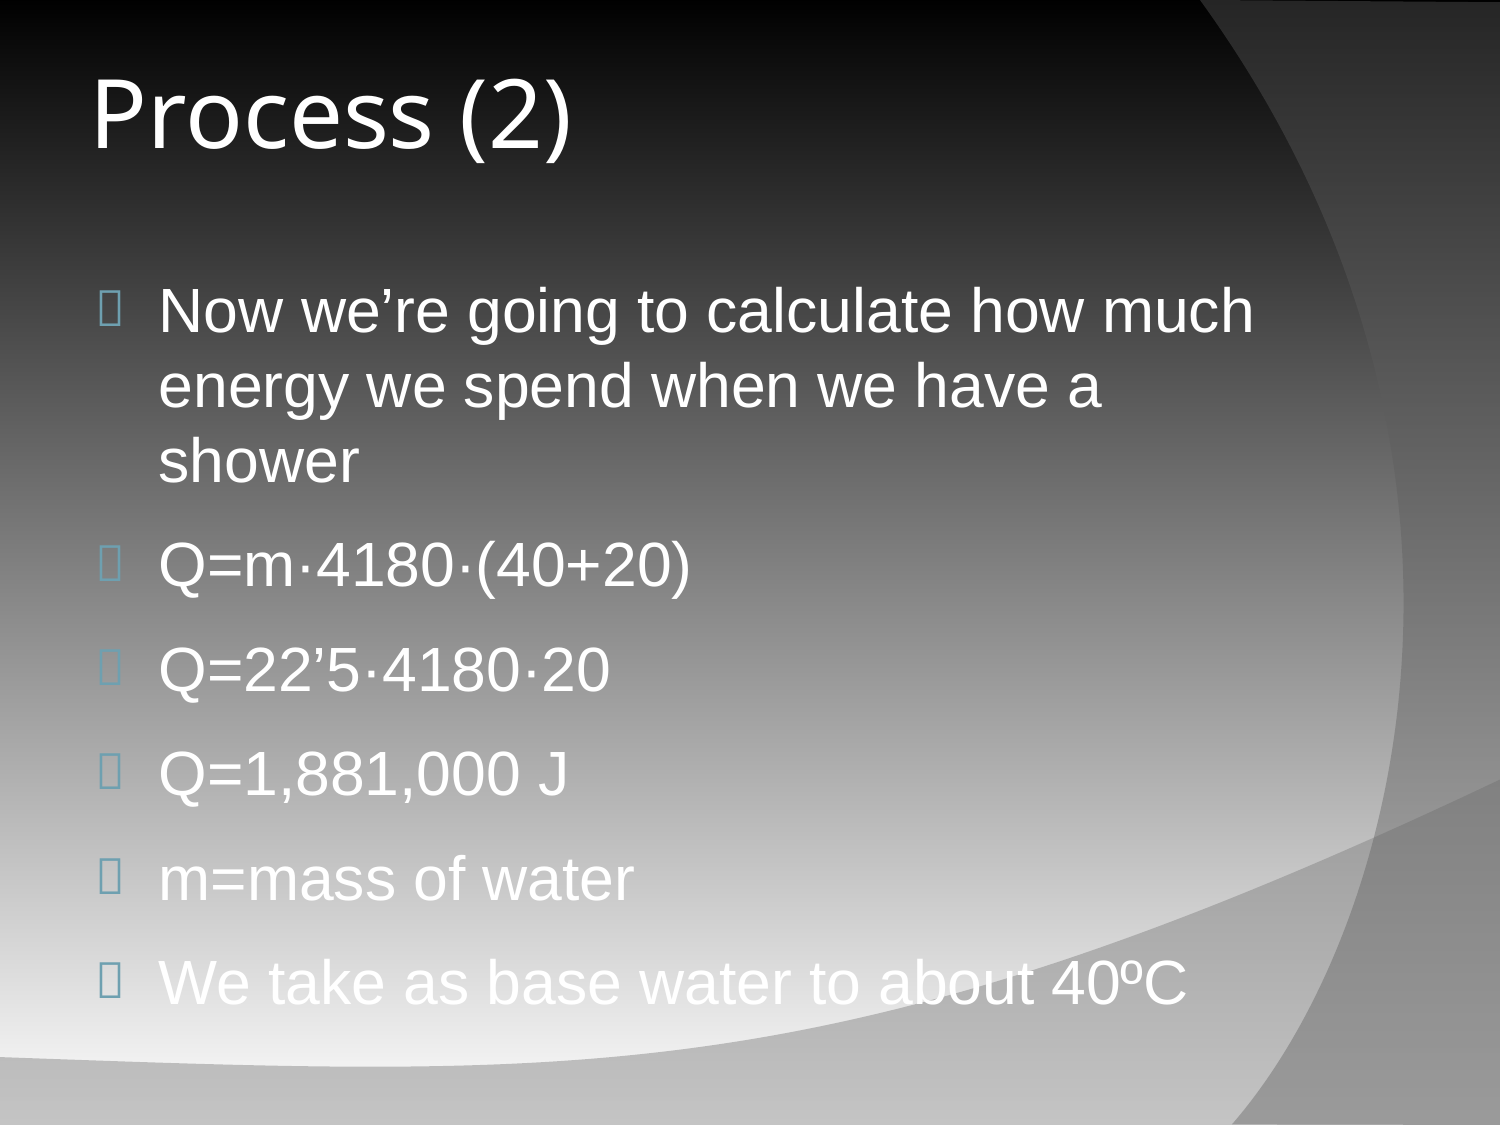

# Process (2)
Now we’re going to calculate how much energy we spend when we have a shower
Q=m·4180·(40+20)
Q=22’5·4180·20
Q=1,881,000 J
m=mass of water
We take as base water to about 40ºC